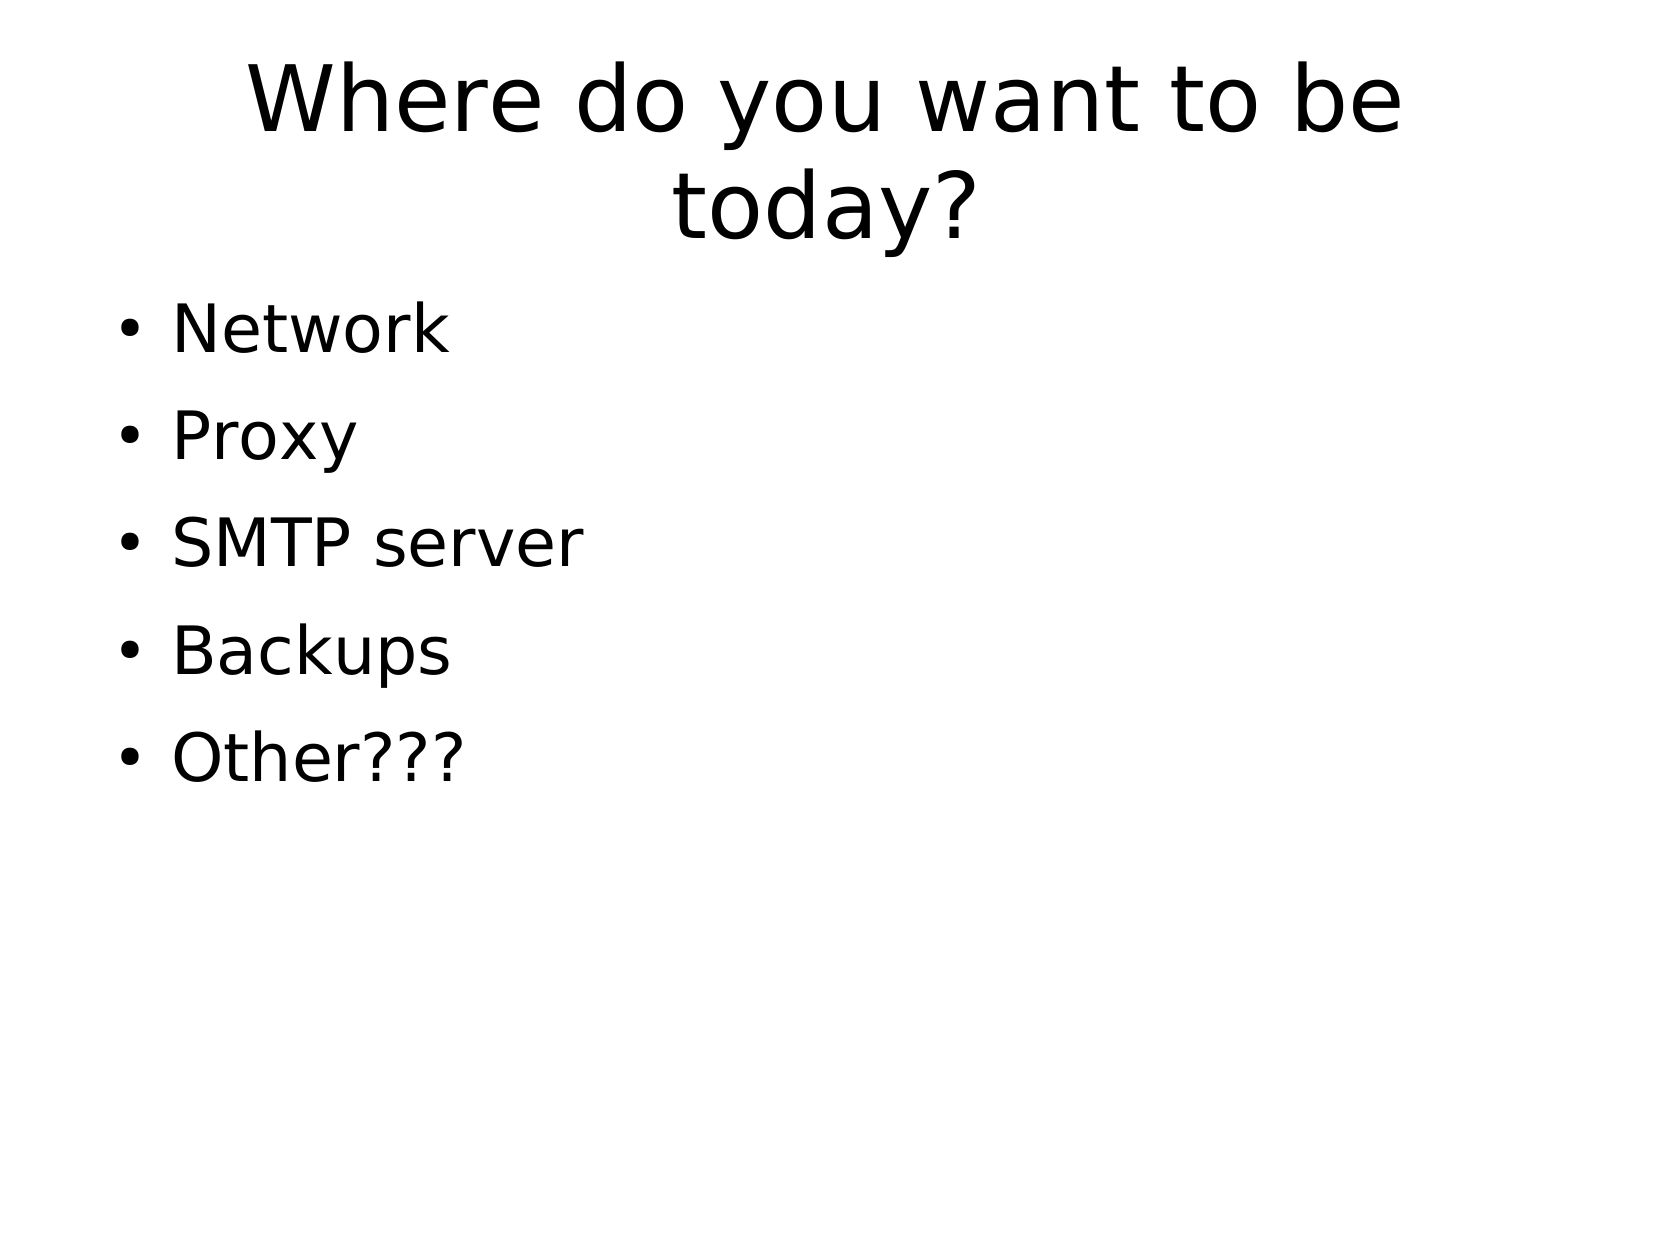

# Where do you want to be today?
Network
Proxy
SMTP server
Backups
Other???